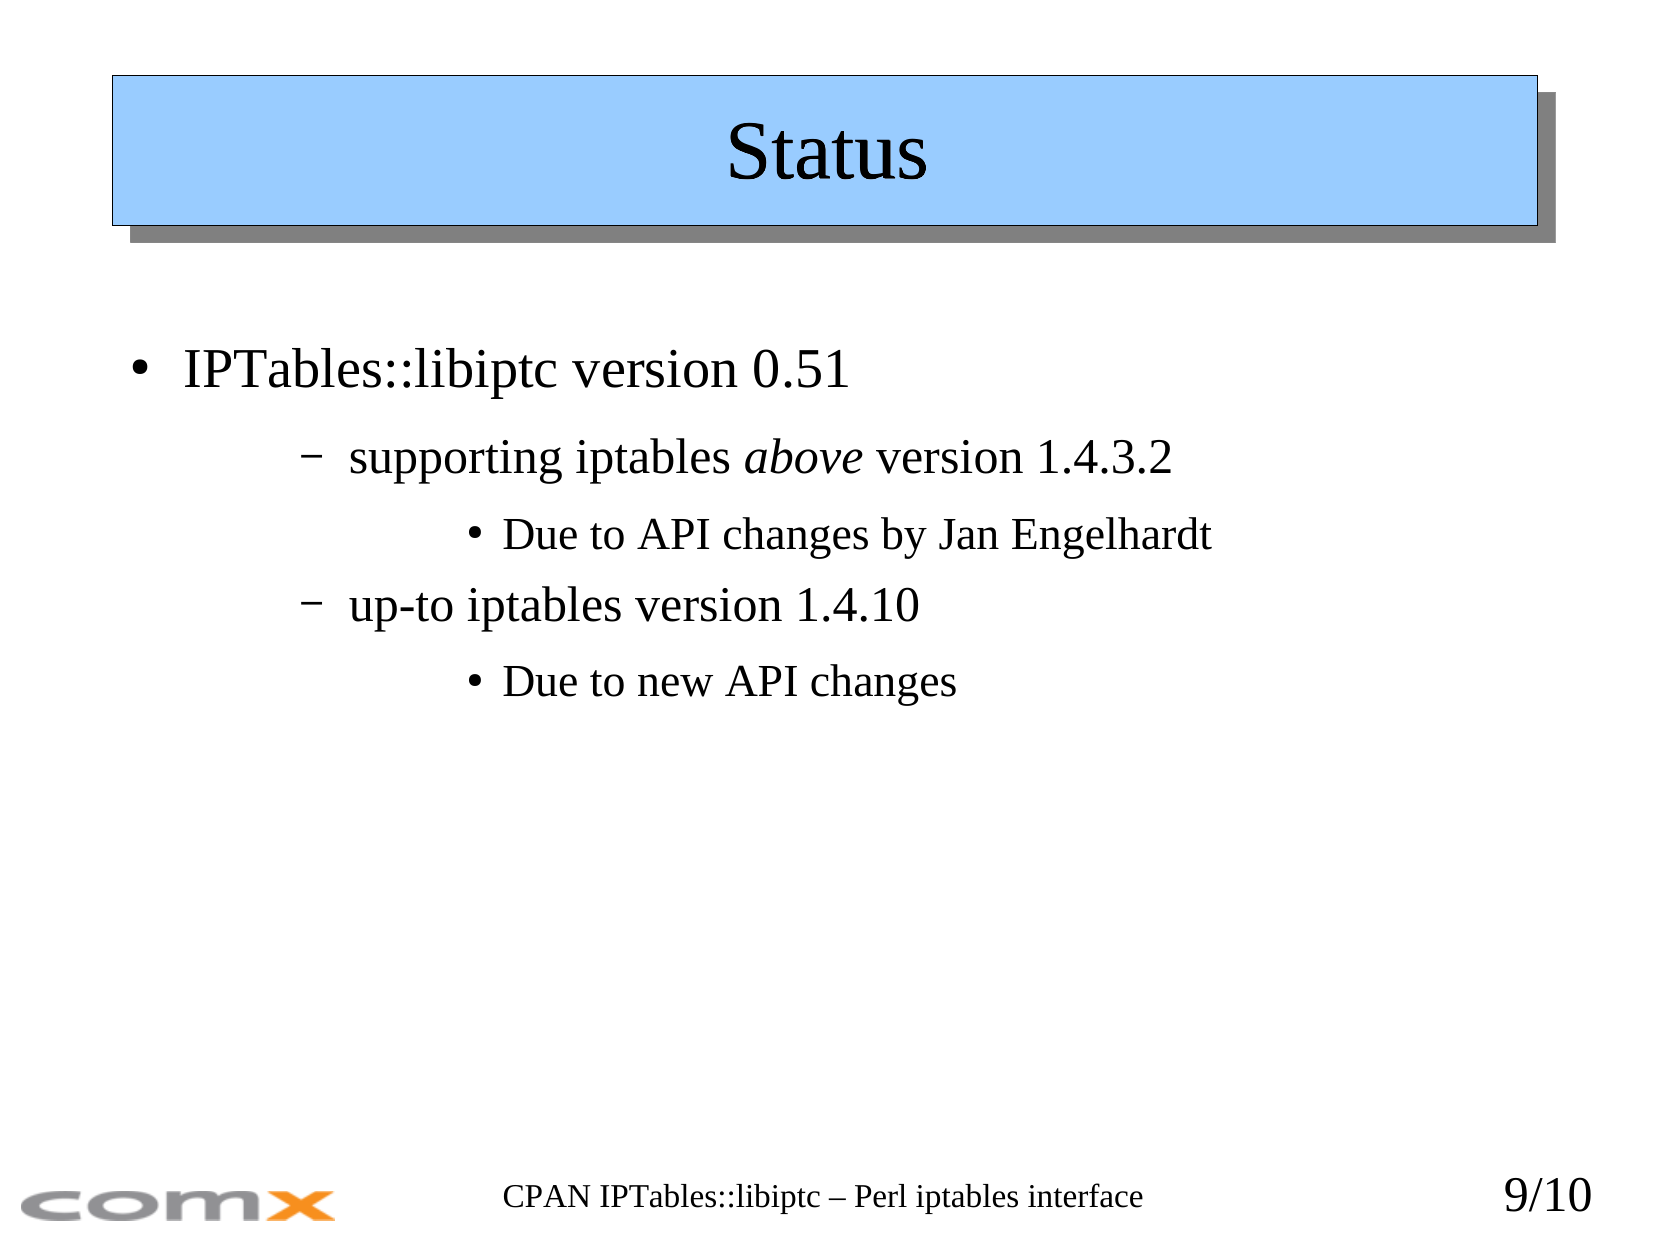

# Status
IPTables::libiptc version 0.51
supporting iptables above version 1.4.3.2
Due to API changes by Jan Engelhardt
up-to iptables version 1.4.10
Due to new API changes